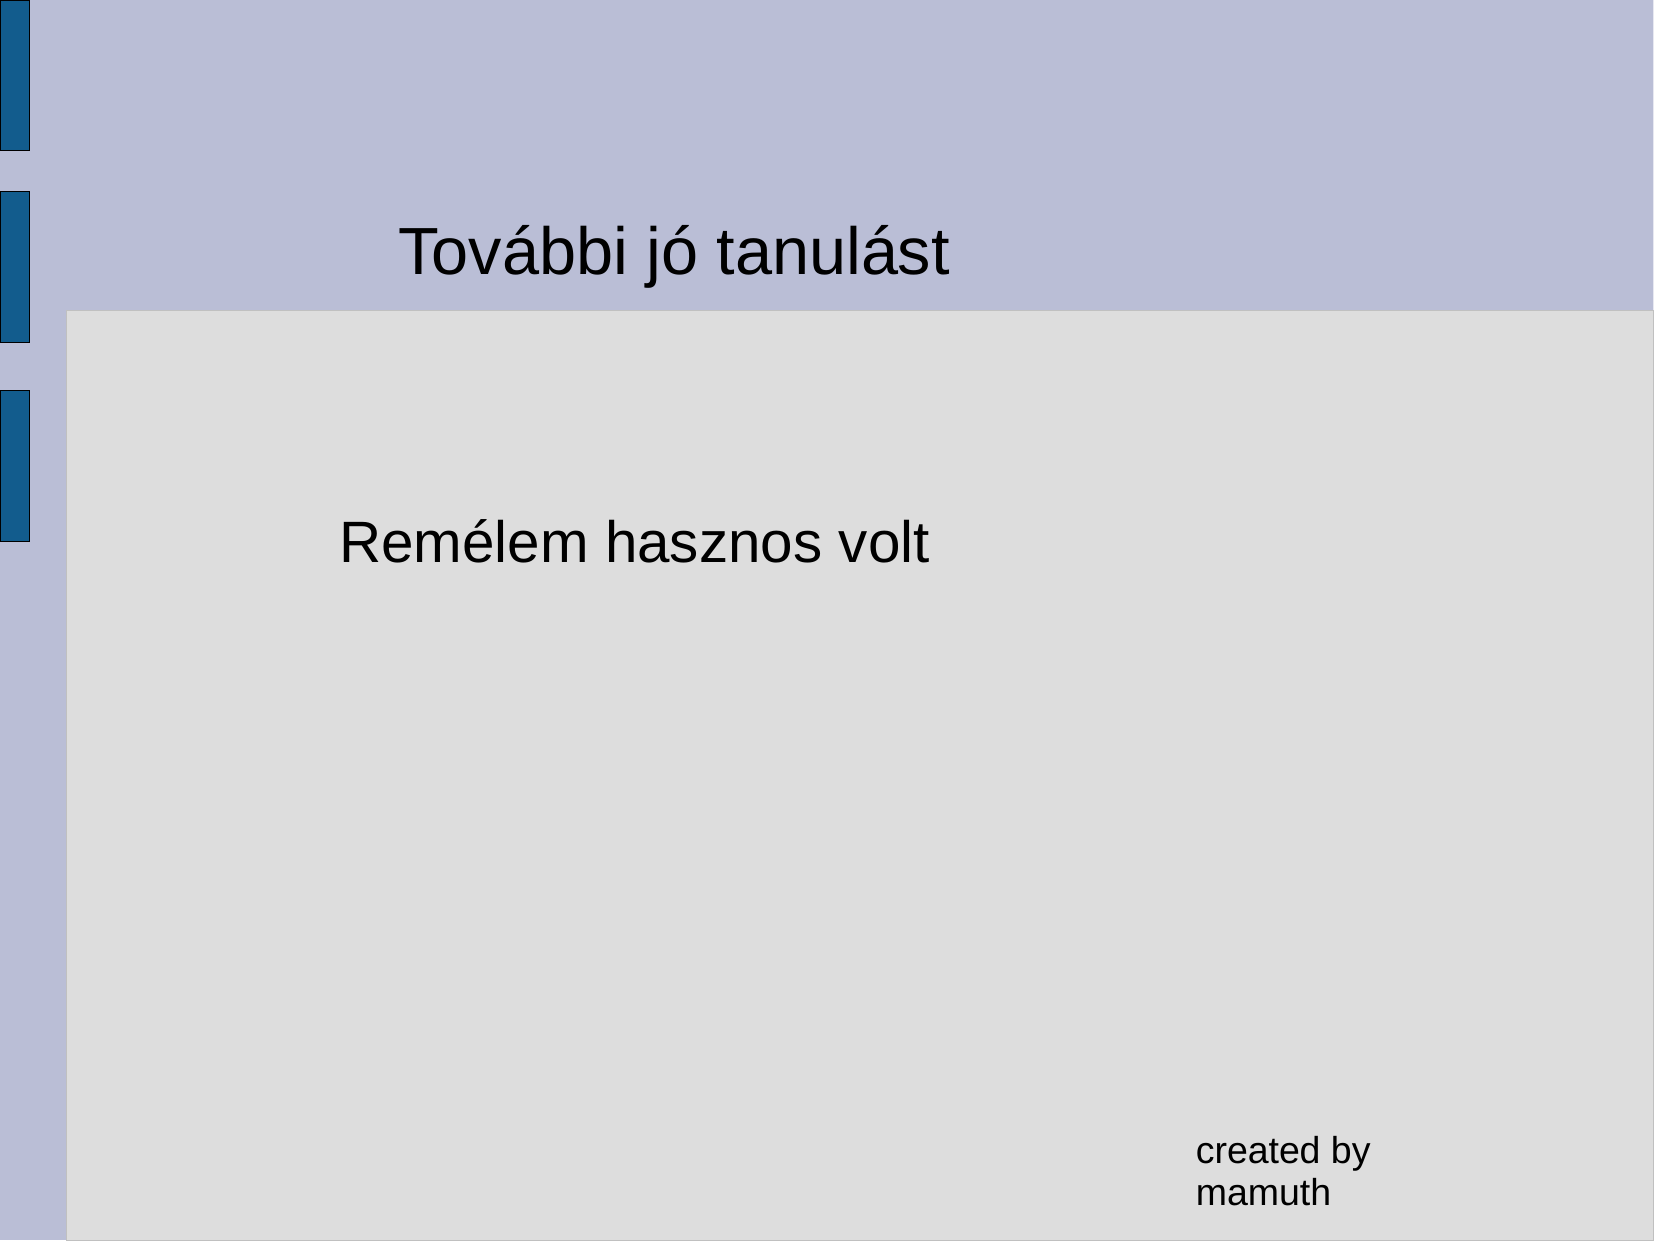

További jó tanulást
Remélem hasznos volt
created by mamuth